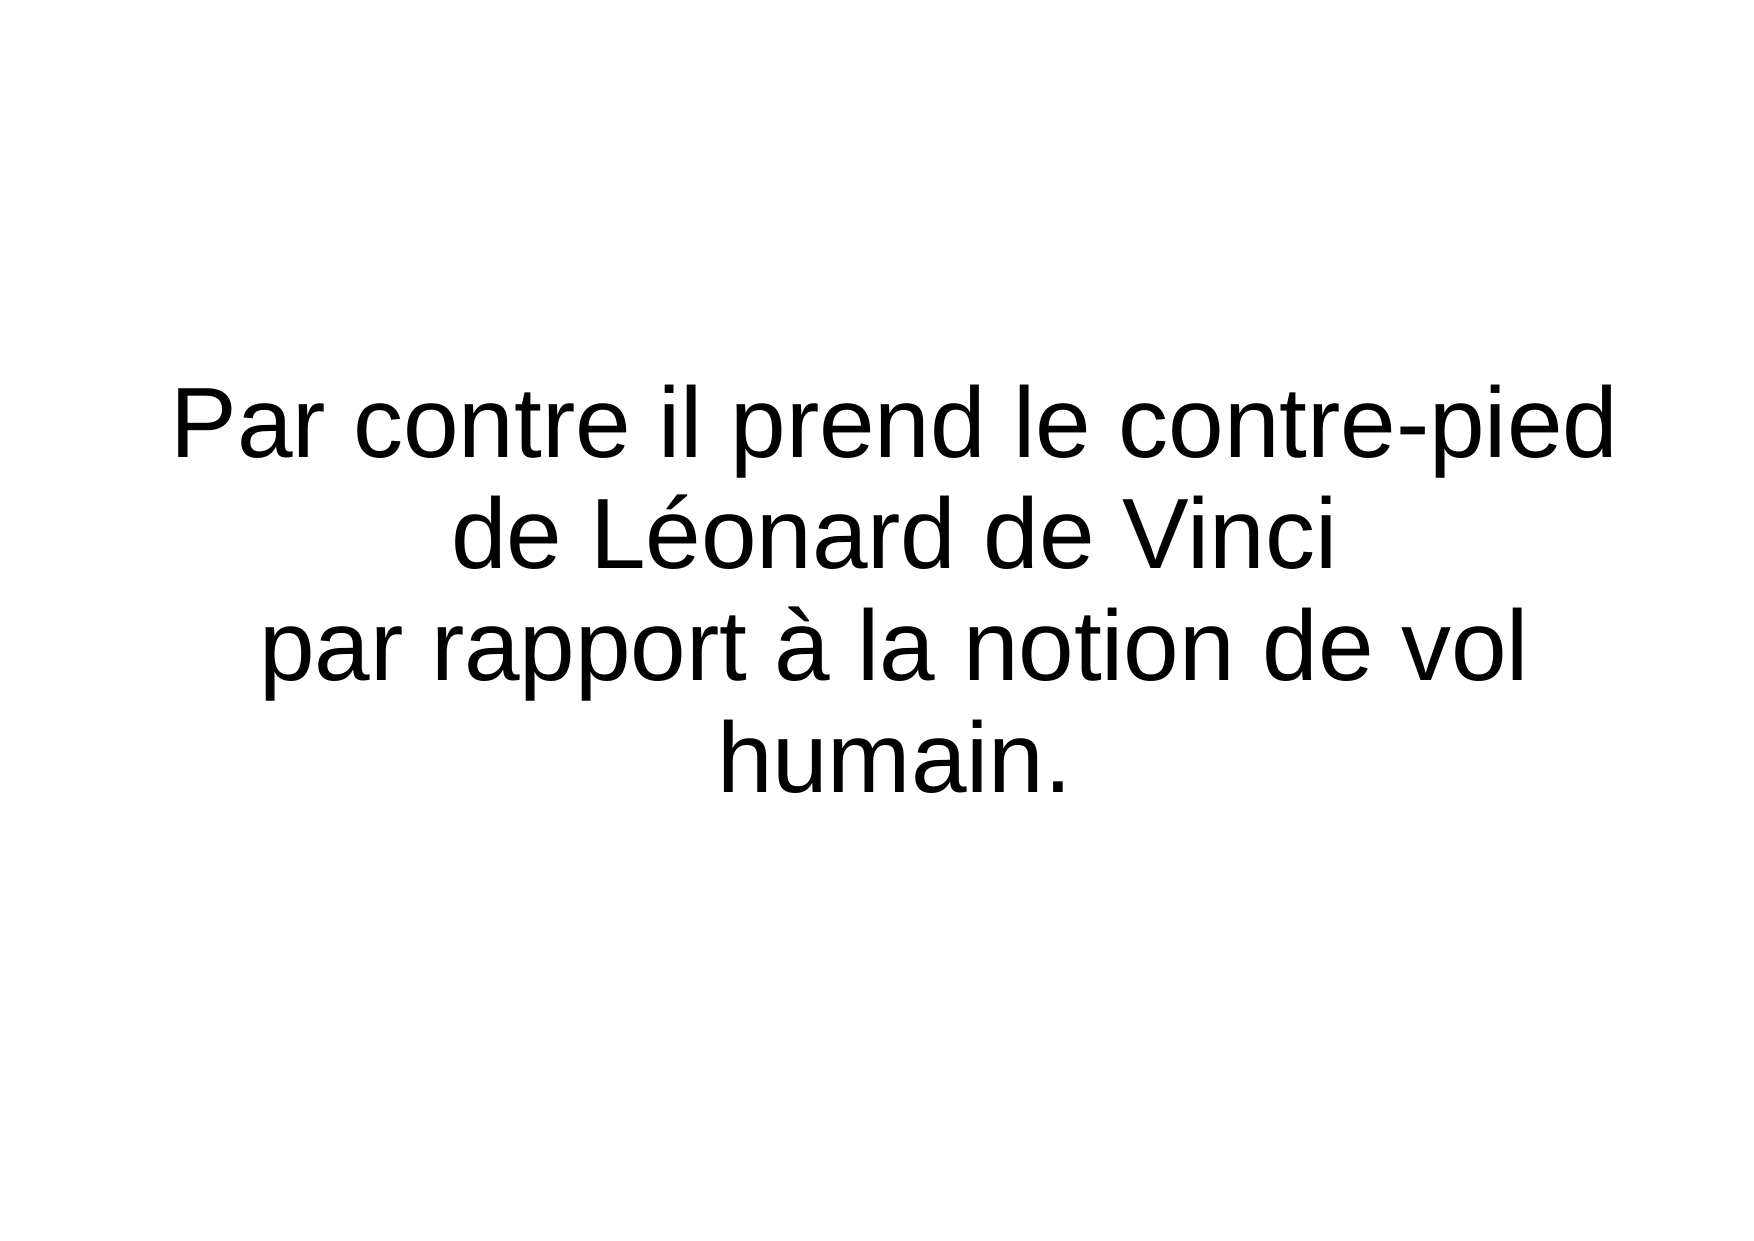

Par contre il prend le contre-pied de Léonard de Vinci
par rapport à la notion de vol humain.